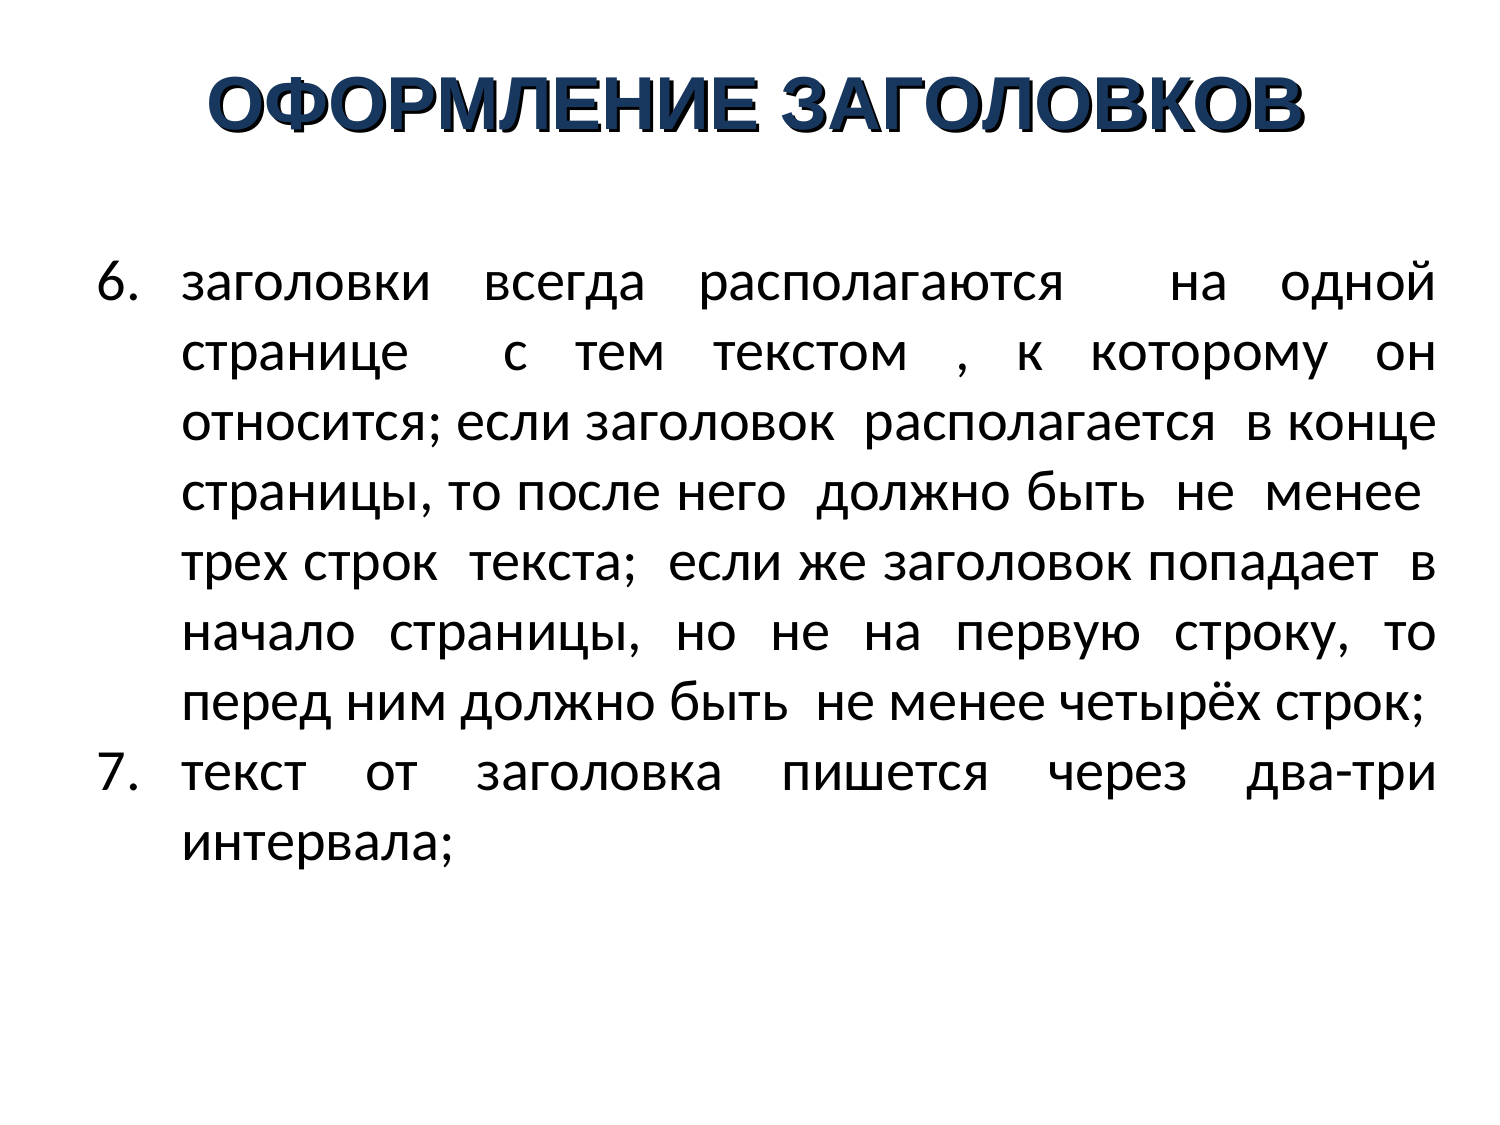

ОФОРМЛЕНИЕ ЗАГОЛОВКОВ
заголовки всегда располагаются на одной странице с тем текстом , к которому он относится; если заголовок располагается в конце страницы, то после него должно быть не менее трех строк текста; если же заголовок попадает в начало страницы, но не на первую строку, то перед ним должно быть не менее четырёх строк;
текст от заголовка пишется через два-три интервала;